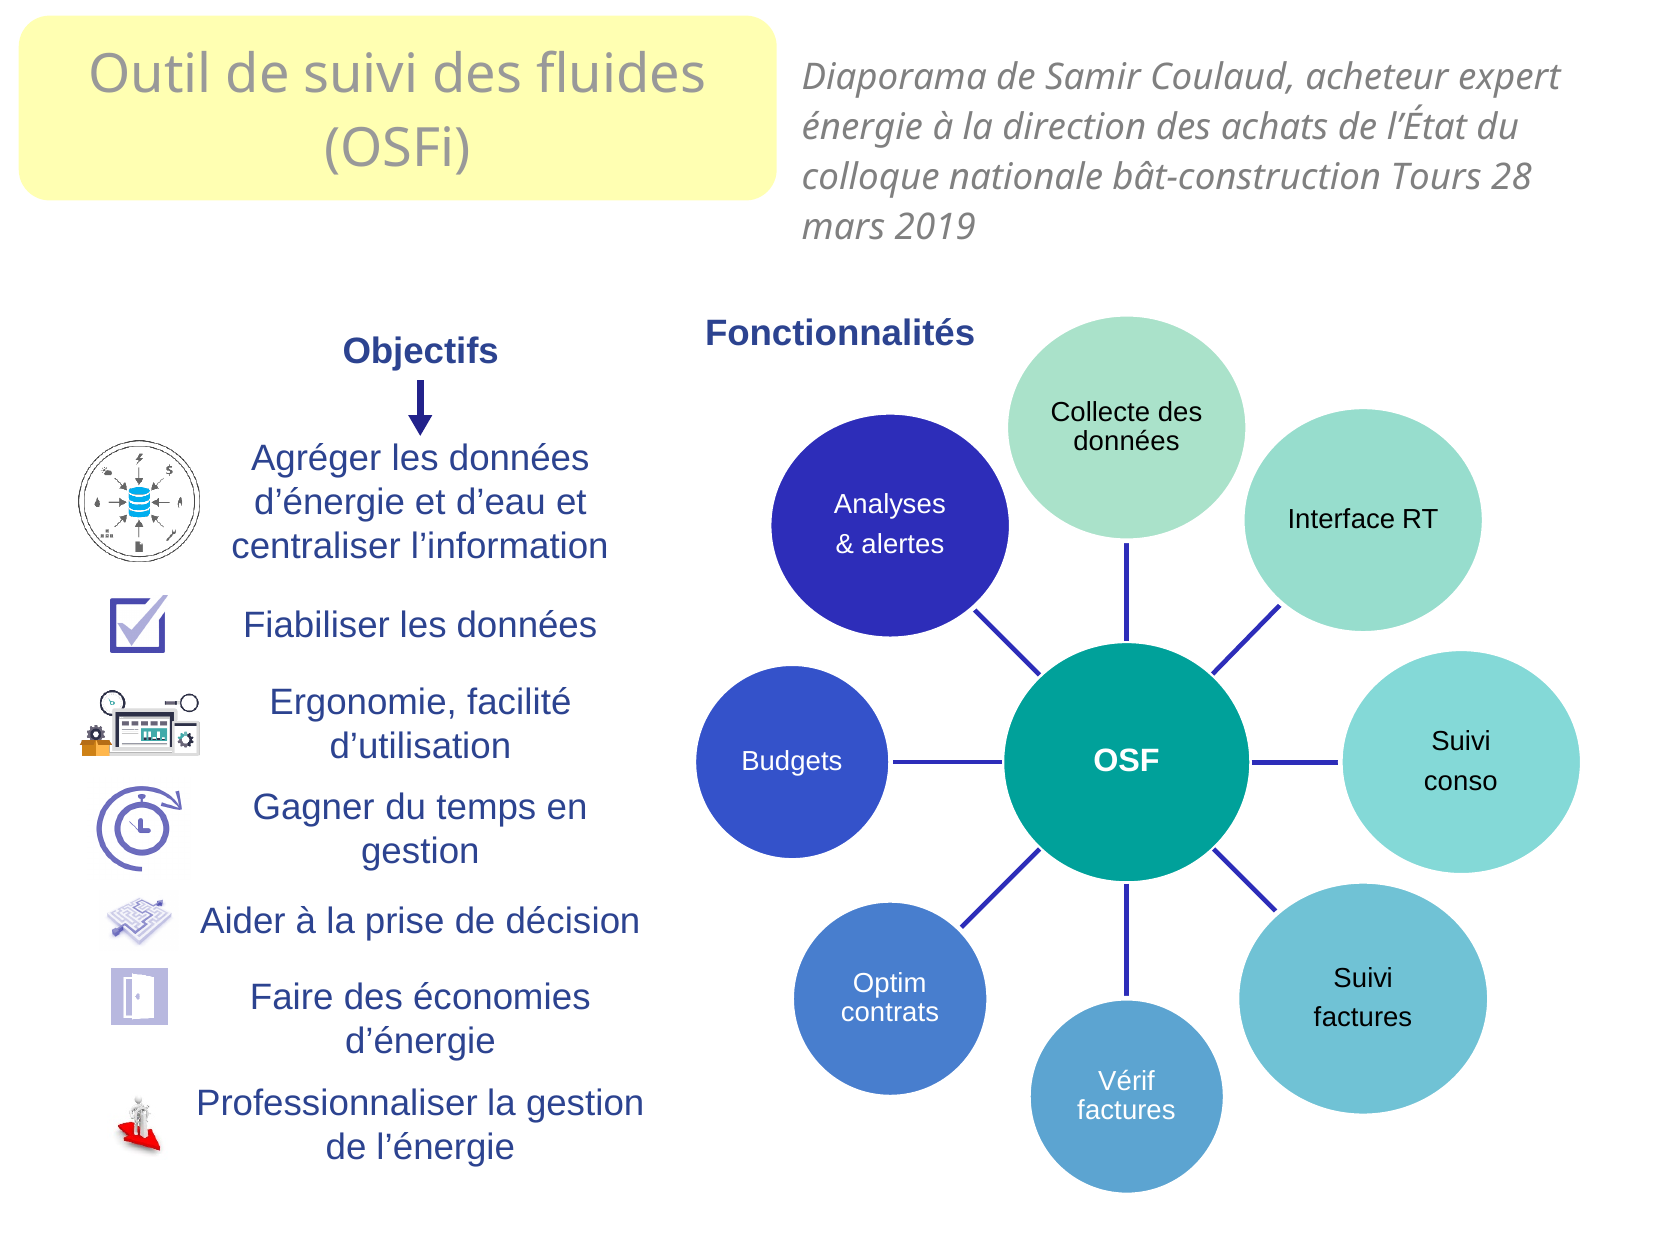

Outil de suivi des fluides (OSFi)
Diaporama de Samir Coulaud, acheteur expert énergie à la direction des achats de l’État du colloque nationale bât-construction Tours 28 mars 2019